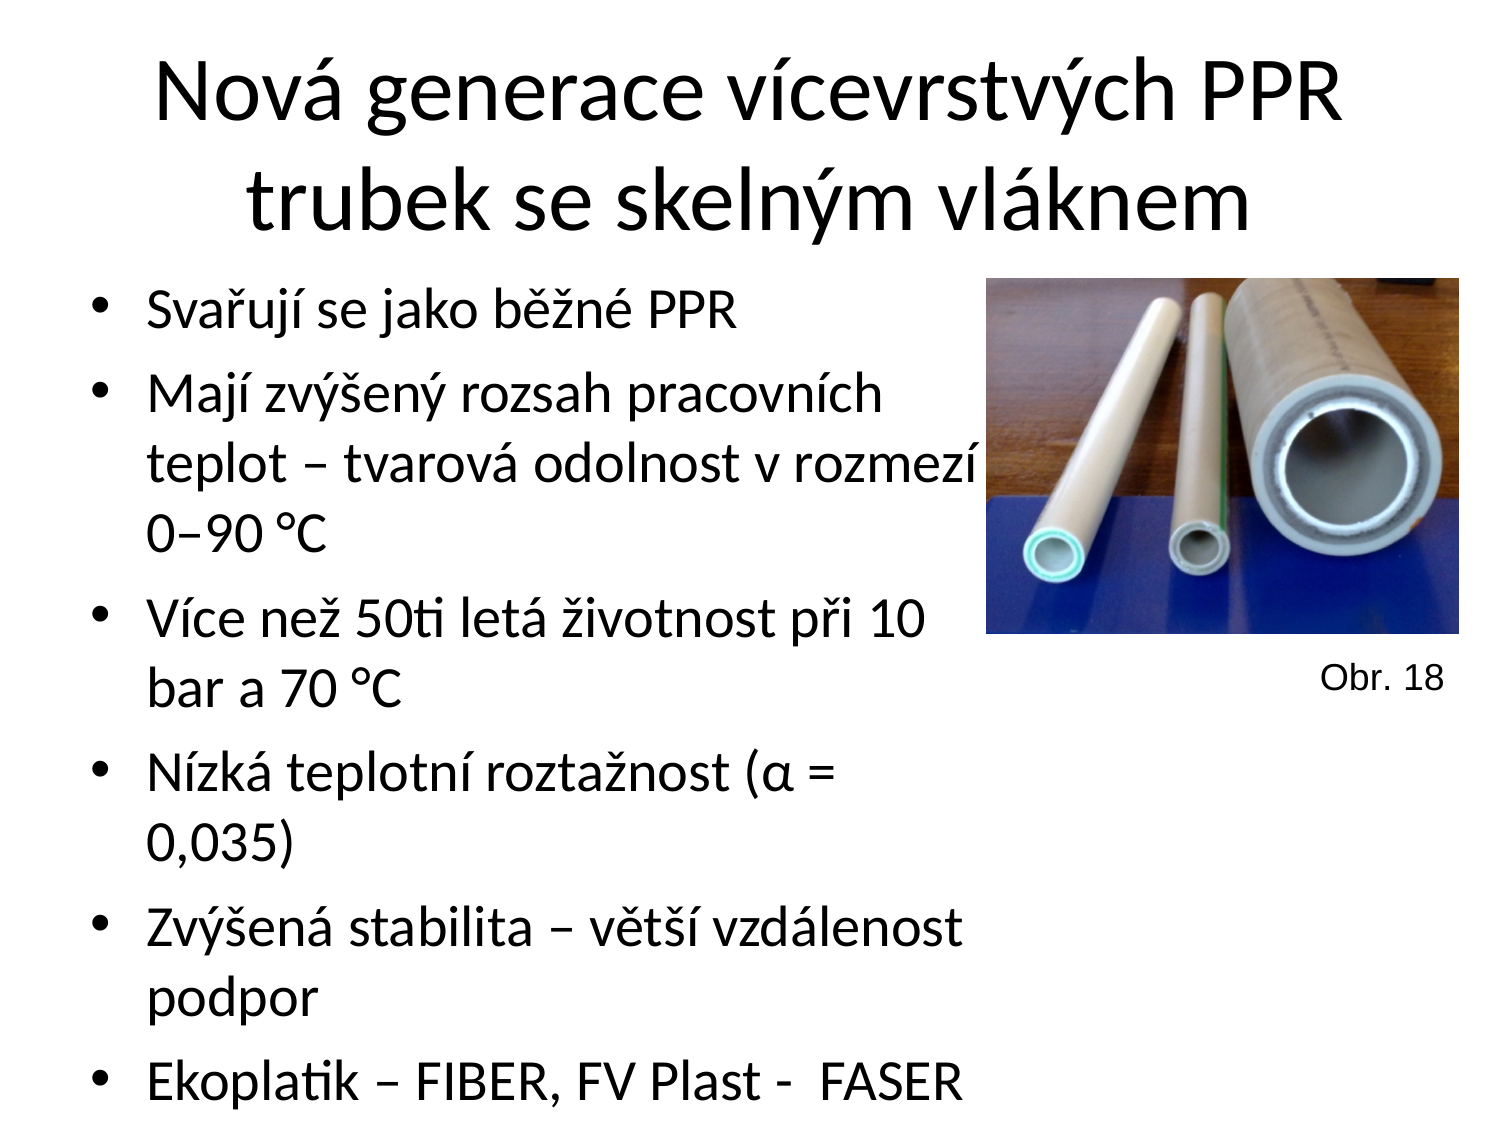

# Nová generace vícevrstvých PPR trubek se skelným vláknem
Svařují se jako běžné PPR
Mají zvýšený rozsah pracovních teplot – tvarová odolnost v rozmezí 0–90 °C
Více než 50ti letá životnost při 10 bar a 70 °C
Nízká teplotní roztažnost (α = 0,035)
Zvýšená stabilita – větší vzdálenost podpor
Ekoplatik – FIBER, FV Plast - FASER
Obr. 18